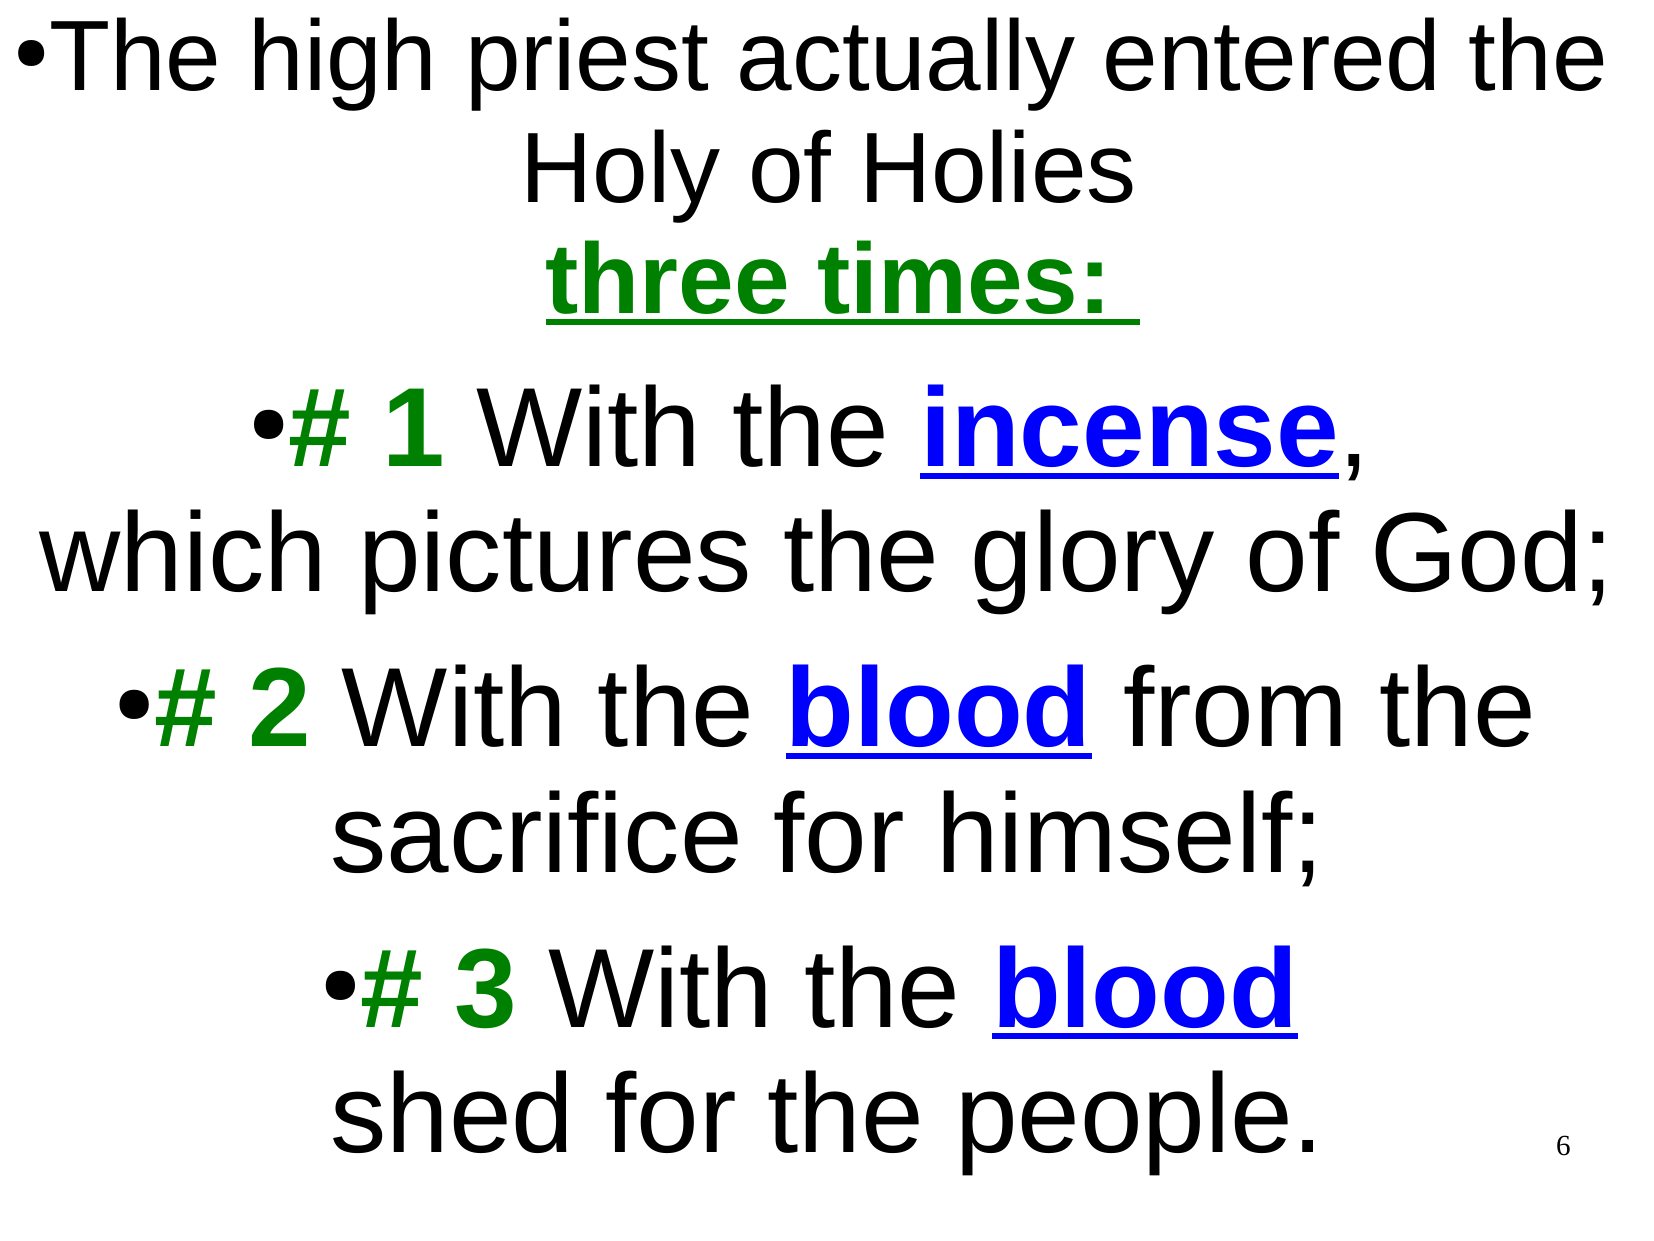

# The high priest actually entered the Holy of Holies three times:
# 1 With the incense, which pictures the glory of God;
# 2 With the blood from the sacrifice for himself;
# 3 With the blood shed for the people.
6